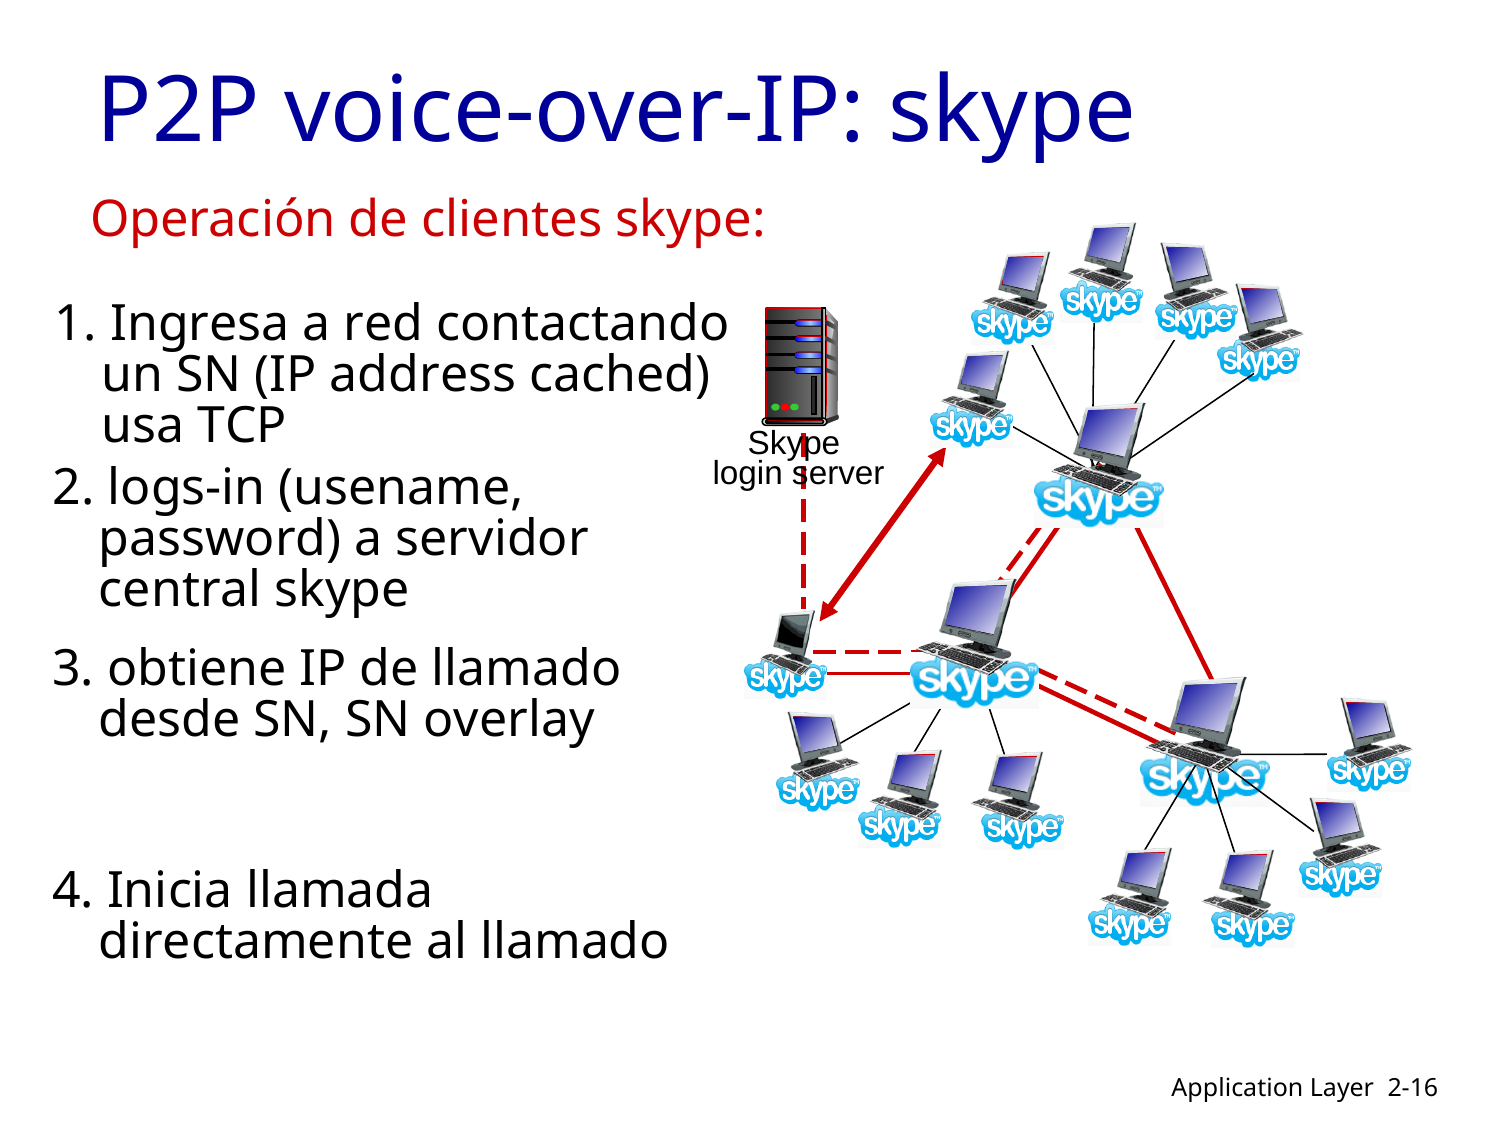

# P2P voice-over-IP: skype
Operación de clientes skype:
1. Ingresa a red contactando un SN (IP address cached) usa TCP
Skype
login server
2. logs-in (usename, password) a servidor central skype
3. obtiene IP de llamado desde SN, SN overlay
4. Inicia llamada directamente al llamado
Application Layer